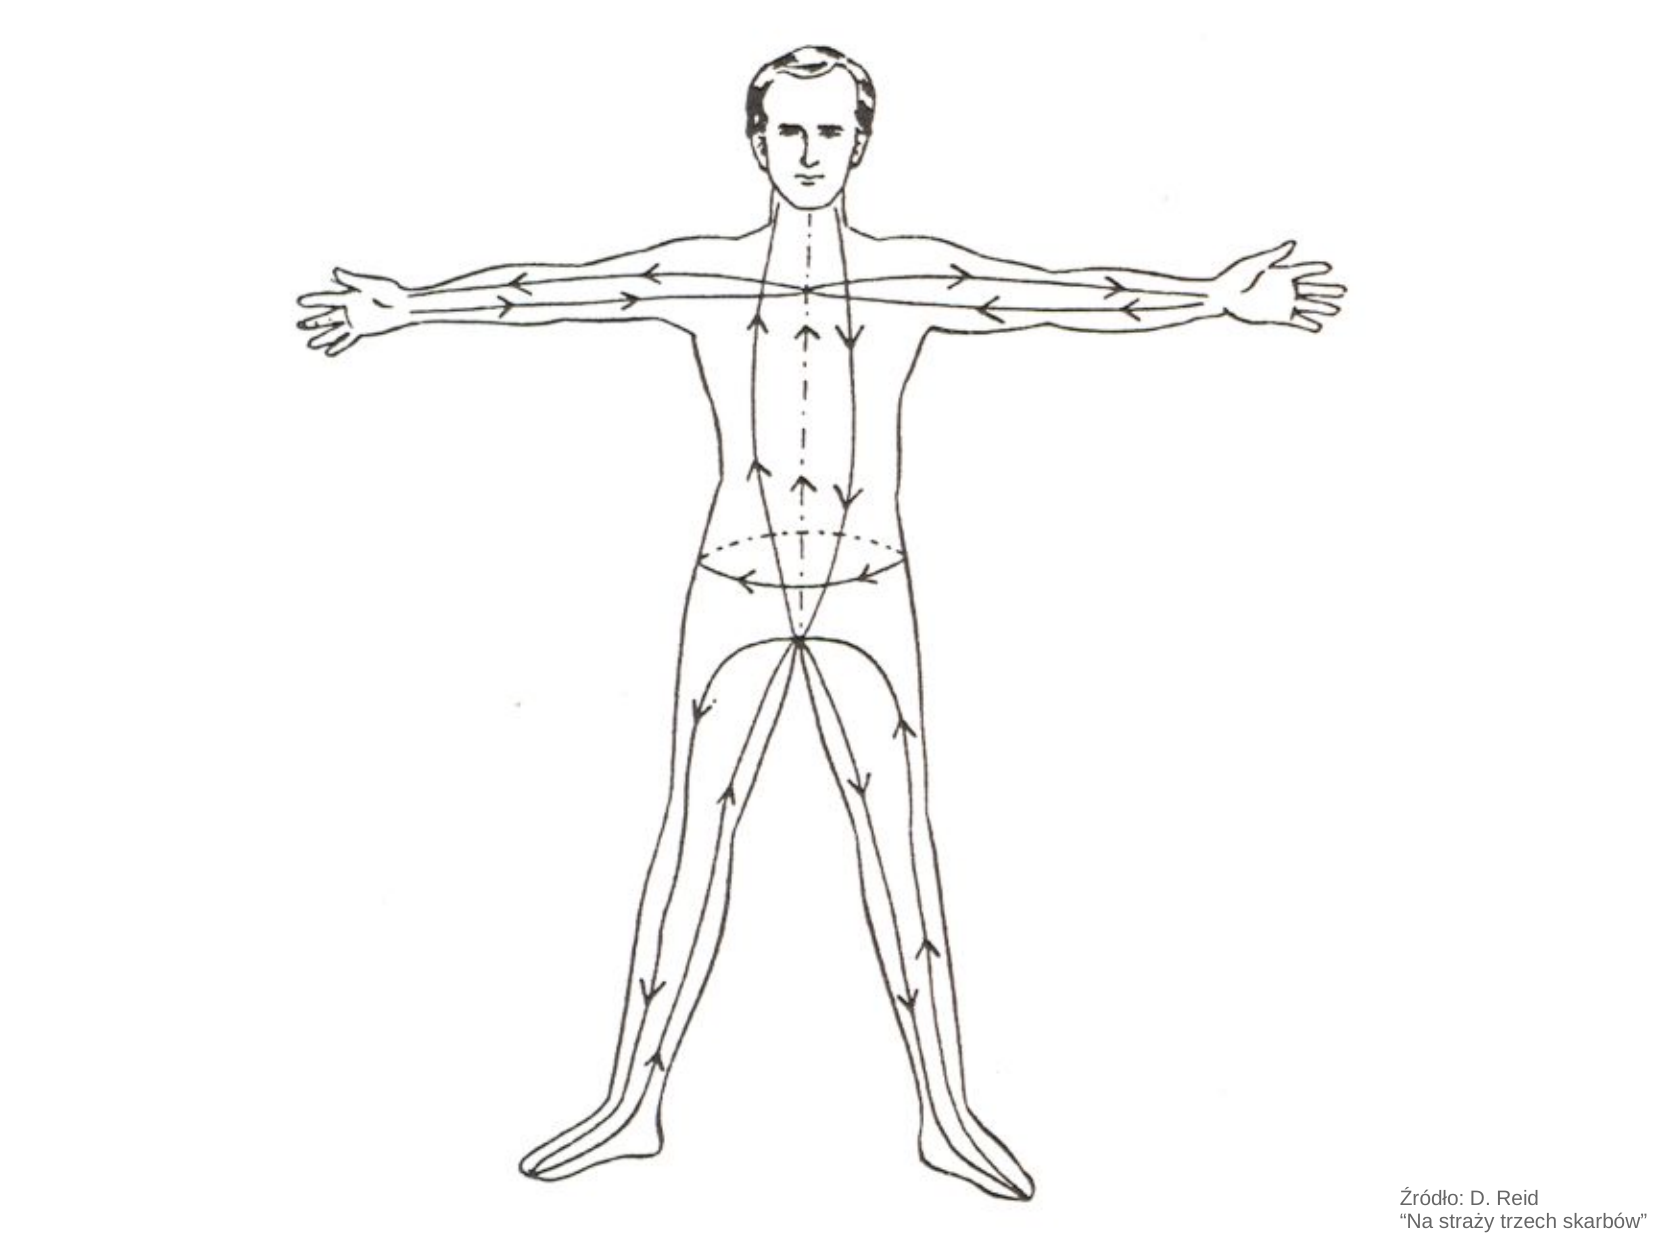

Źródło: D. Reid
“Na straży trzech skarbów”